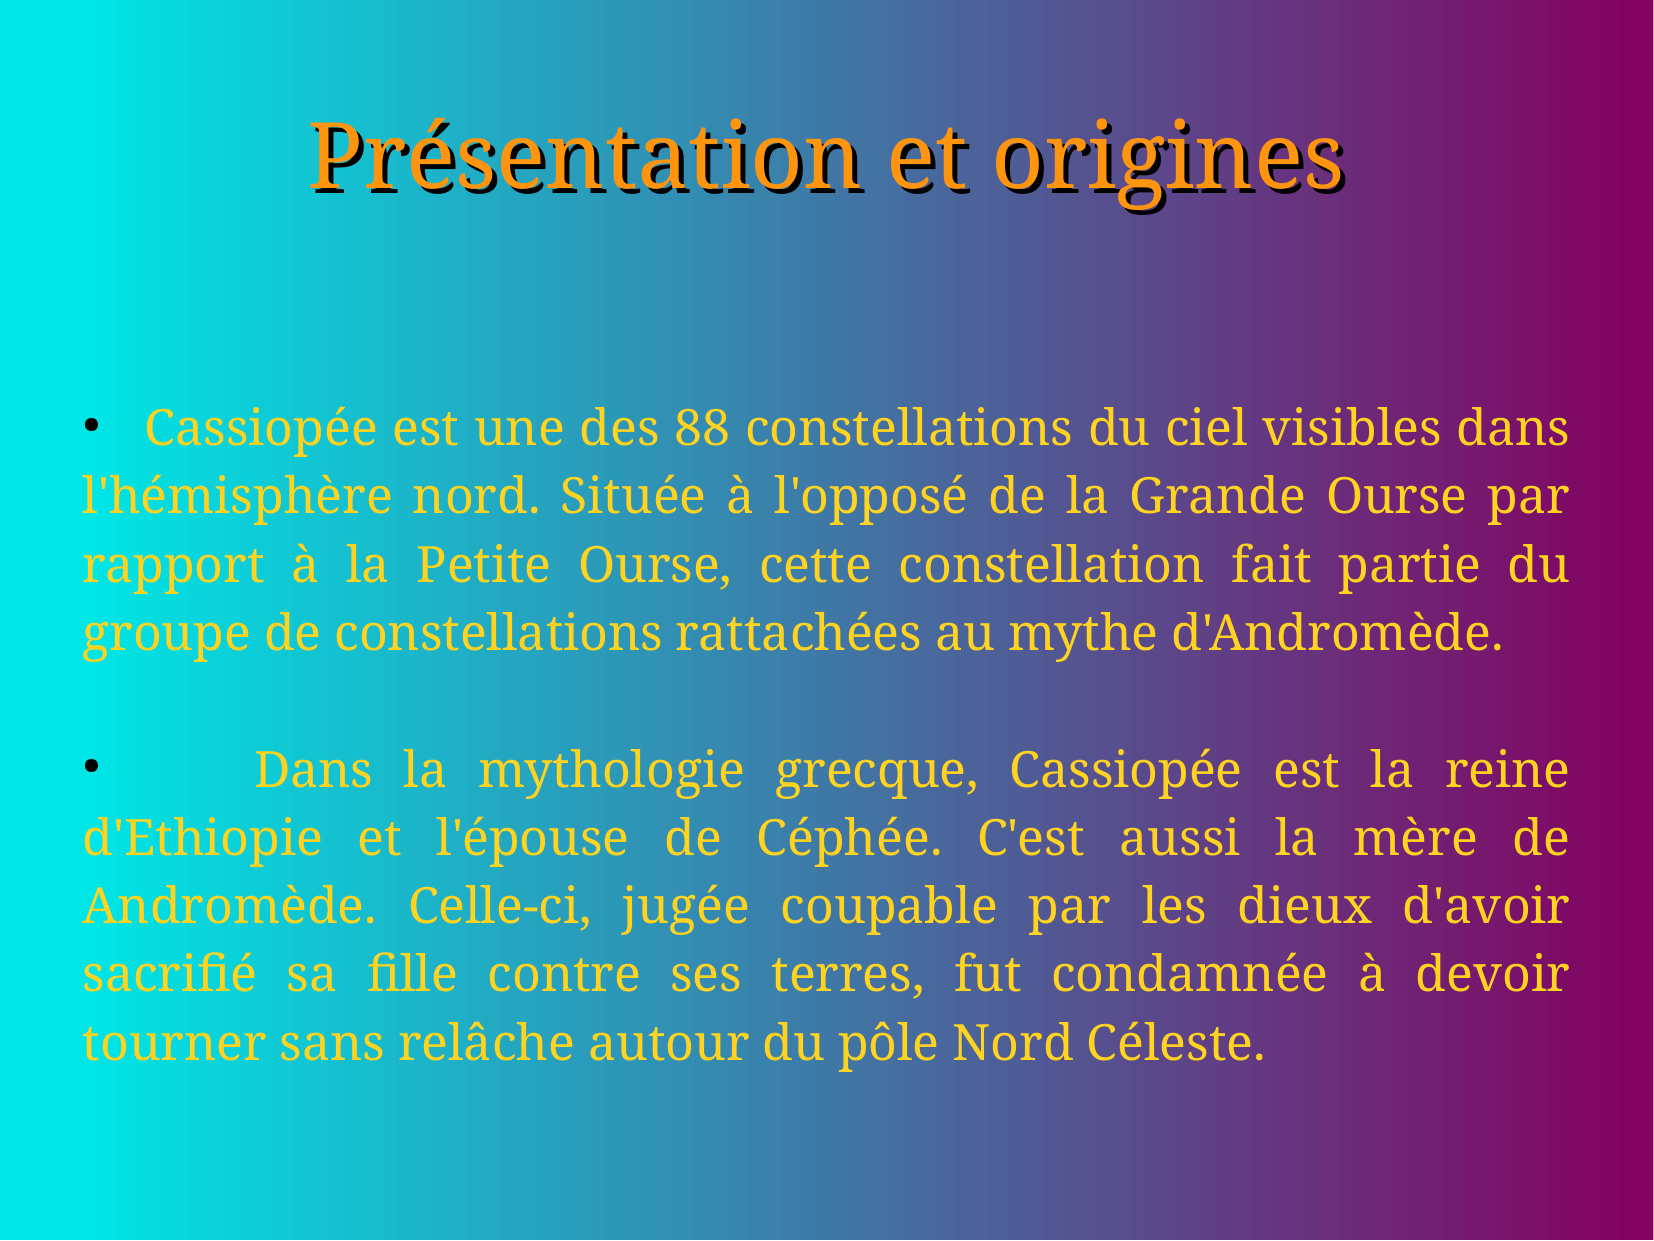

# Présentation et origines
 Cassiopée est une des 88 constellations du ciel visibles dans l'hémisphère nord. Située à l'opposé de la Grande Ourse par rapport à la Petite Ourse, cette constellation fait partie du groupe de constellations rattachées au mythe d'Andromède.
 Dans la mythologie grecque, Cassiopée est la reine d'Ethiopie et l'épouse de Céphée. C'est aussi la mère de Andromède. Celle-ci, jugée coupable par les dieux d'avoir sacrifié sa fille contre ses terres, fut condamnée à devoir tourner sans relâche autour du pôle Nord Céleste.